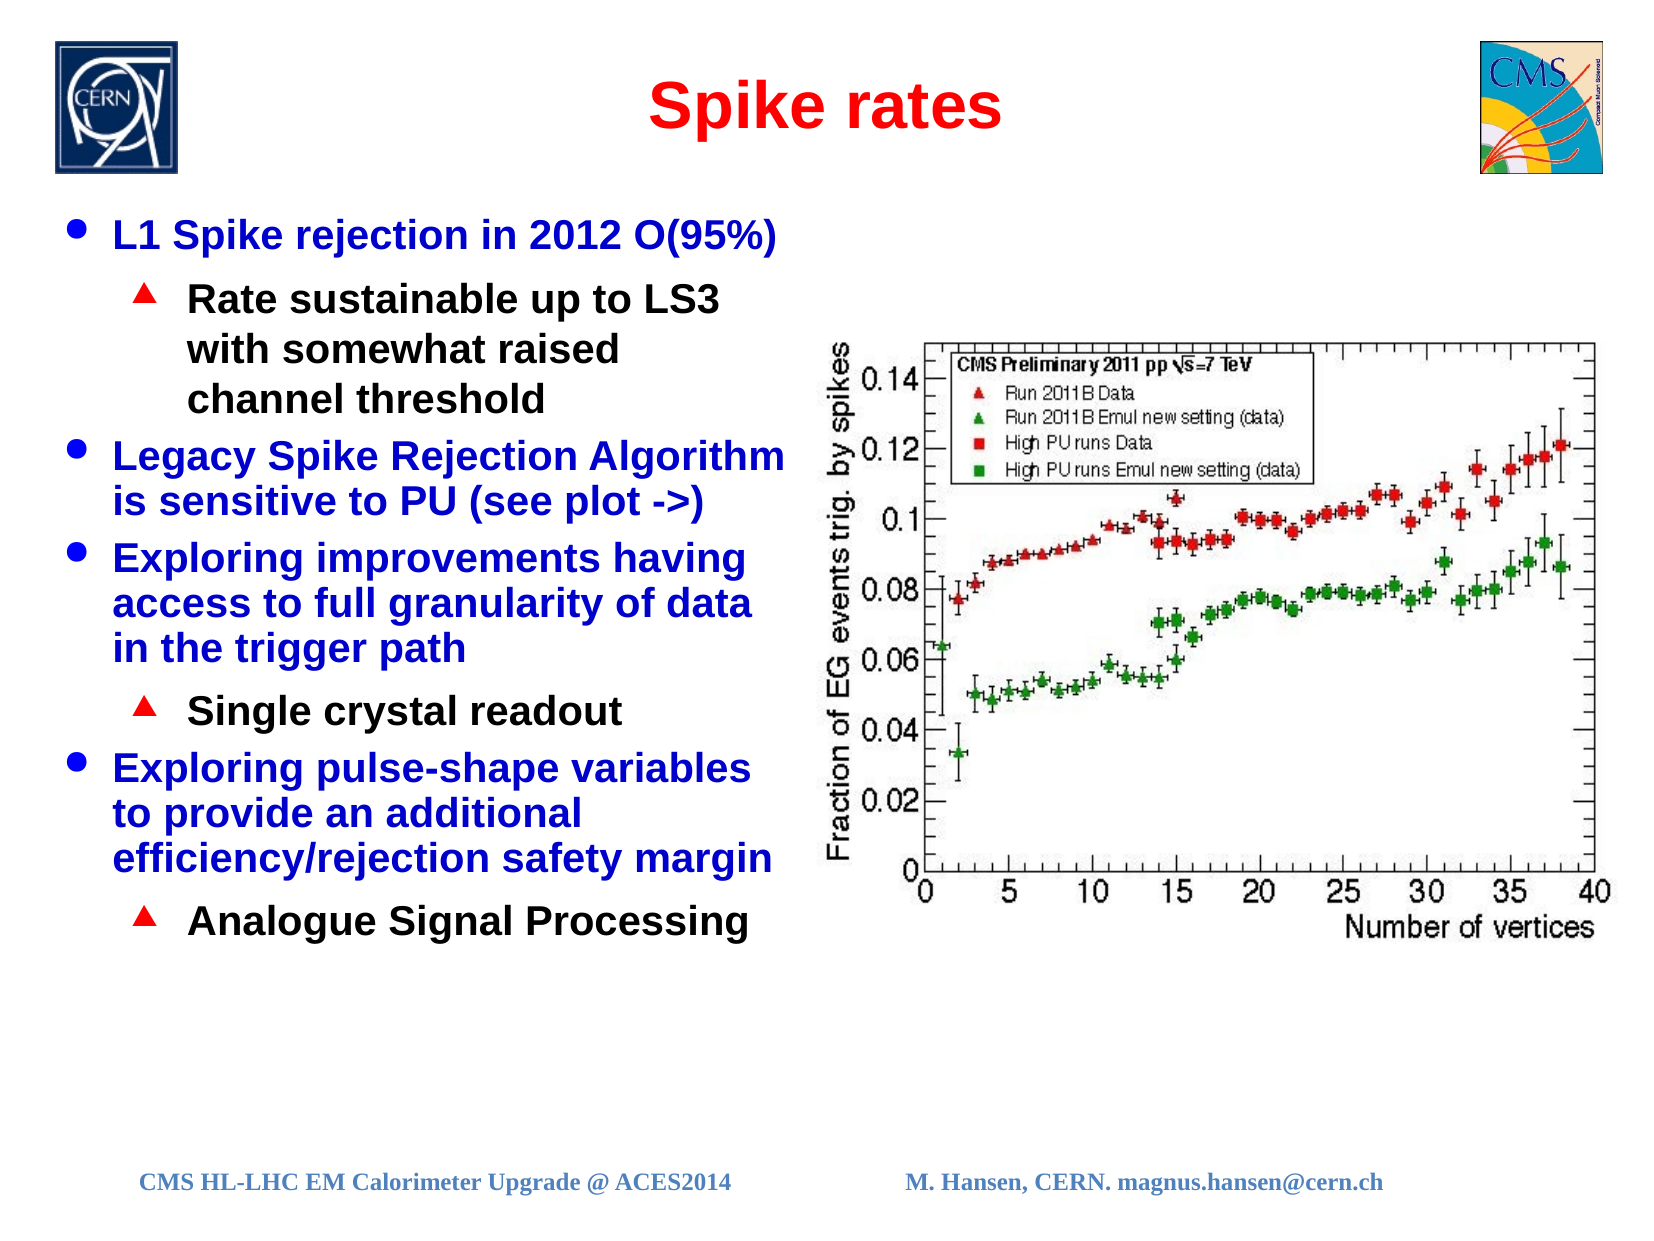

# Spike rates
L1 Spike rejection in 2012 O(95%)
Rate sustainable up to LS3 with somewhat raised channel threshold
Legacy Spike Rejection Algorithm is sensitive to PU (see plot ->)
Exploring improvements having access to full granularity of data in the trigger path
Single crystal readout
Exploring pulse-shape variables to provide an additional efficiency/rejection safety margin
Analogue Signal Processing
CMS HL-LHC EM Calorimeter Upgrade @ ACES2014
M. Hansen, CERN. magnus.hansen@cern.ch